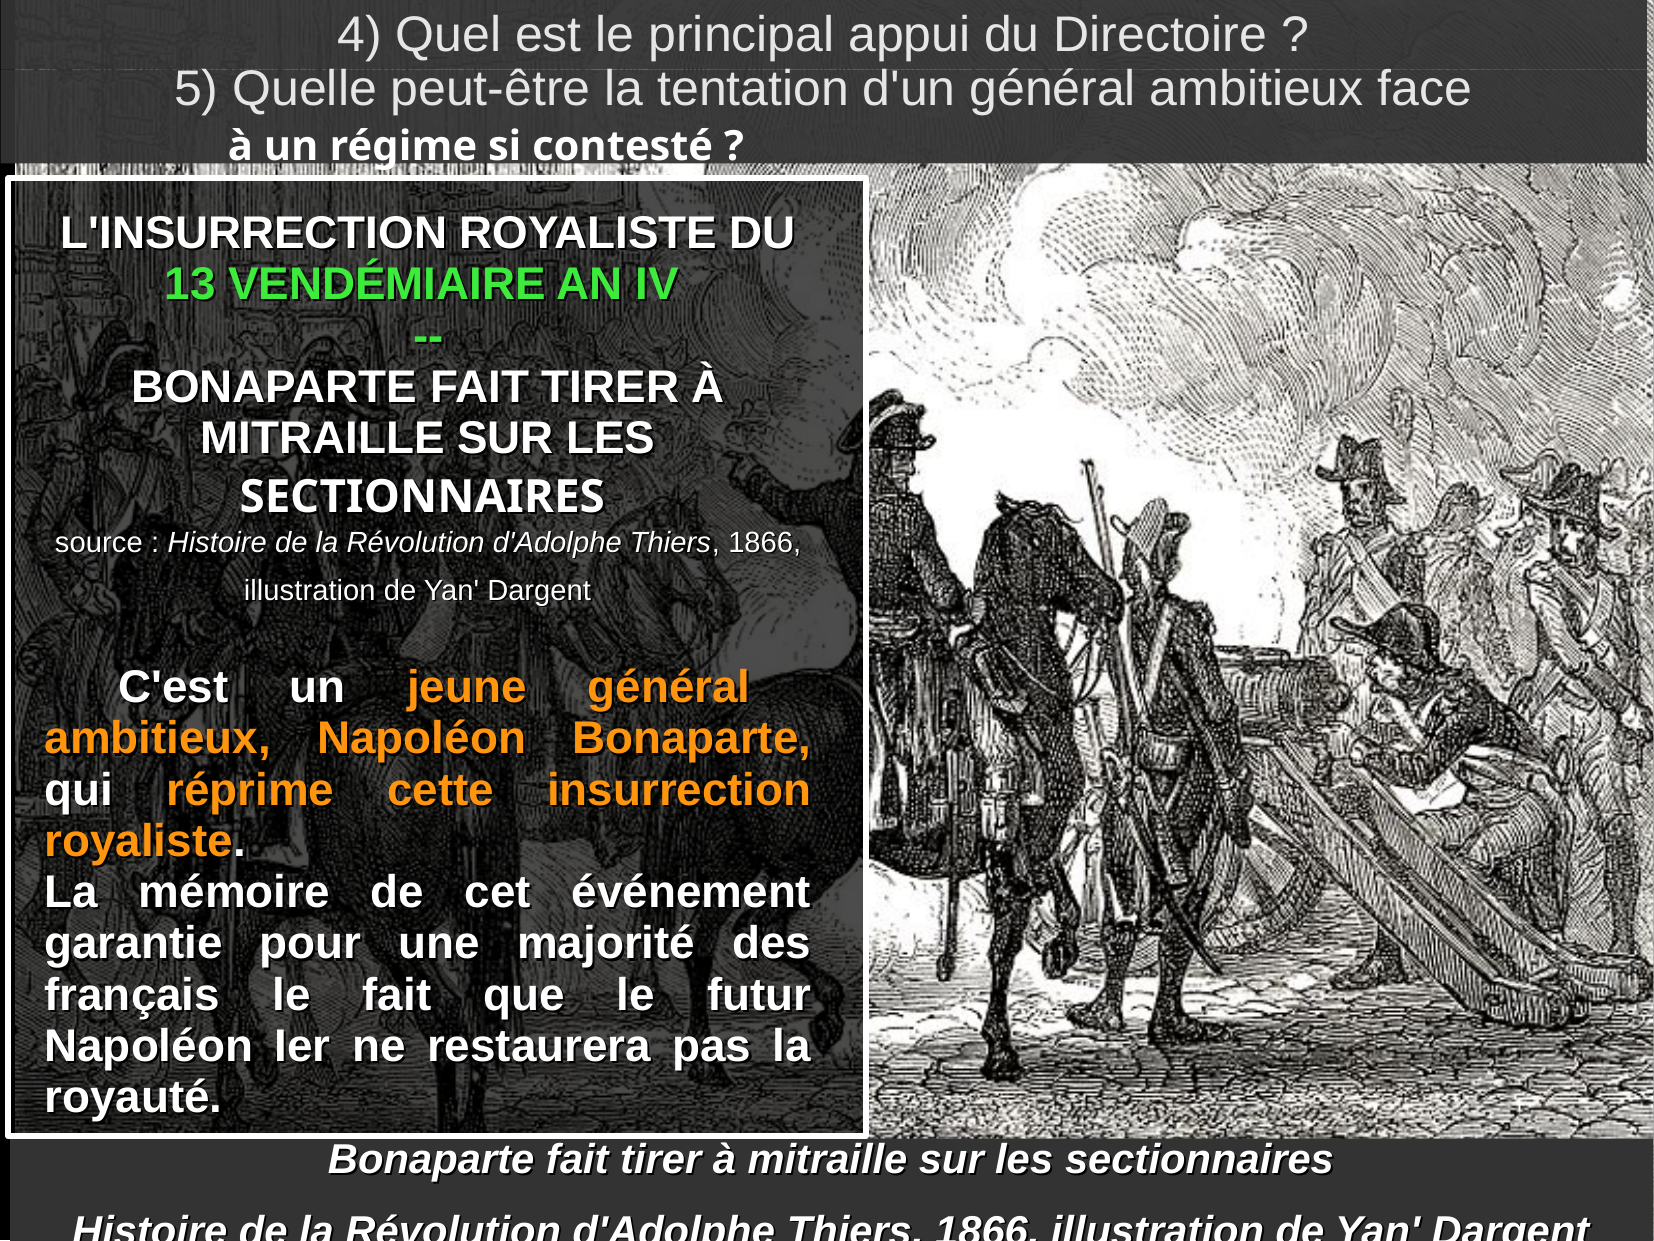

4) Quel est le principal appui du Directoire ?
5) Quelle peut-être la tentation d'un général ambitieux face
 à un régime si contesté ?
L'INSURRECTION ROYALISTE DU 13 VENDÉMIAIRE AN IV
--
BONAPARTE FAIT TIRER À MITRAILLE SUR LES SECTIONNAIRES
source : Histoire de la Révolution d'Adolphe Thiers, 1866, illustration de Yan' Dargent
	C'est un jeune général ambitieux, Napoléon Bonaparte, qui réprime cette insurrection royaliste.
La mémoire de cet événement garantie pour une majorité des français le fait que le futur Napoléon Ier ne restaurera pas la royauté.
Bonaparte fait tirer à mitraille sur les sectionnaires
Histoire de la Révolution d'Adolphe Thiers, 1866, illustration de Yan' Dargent